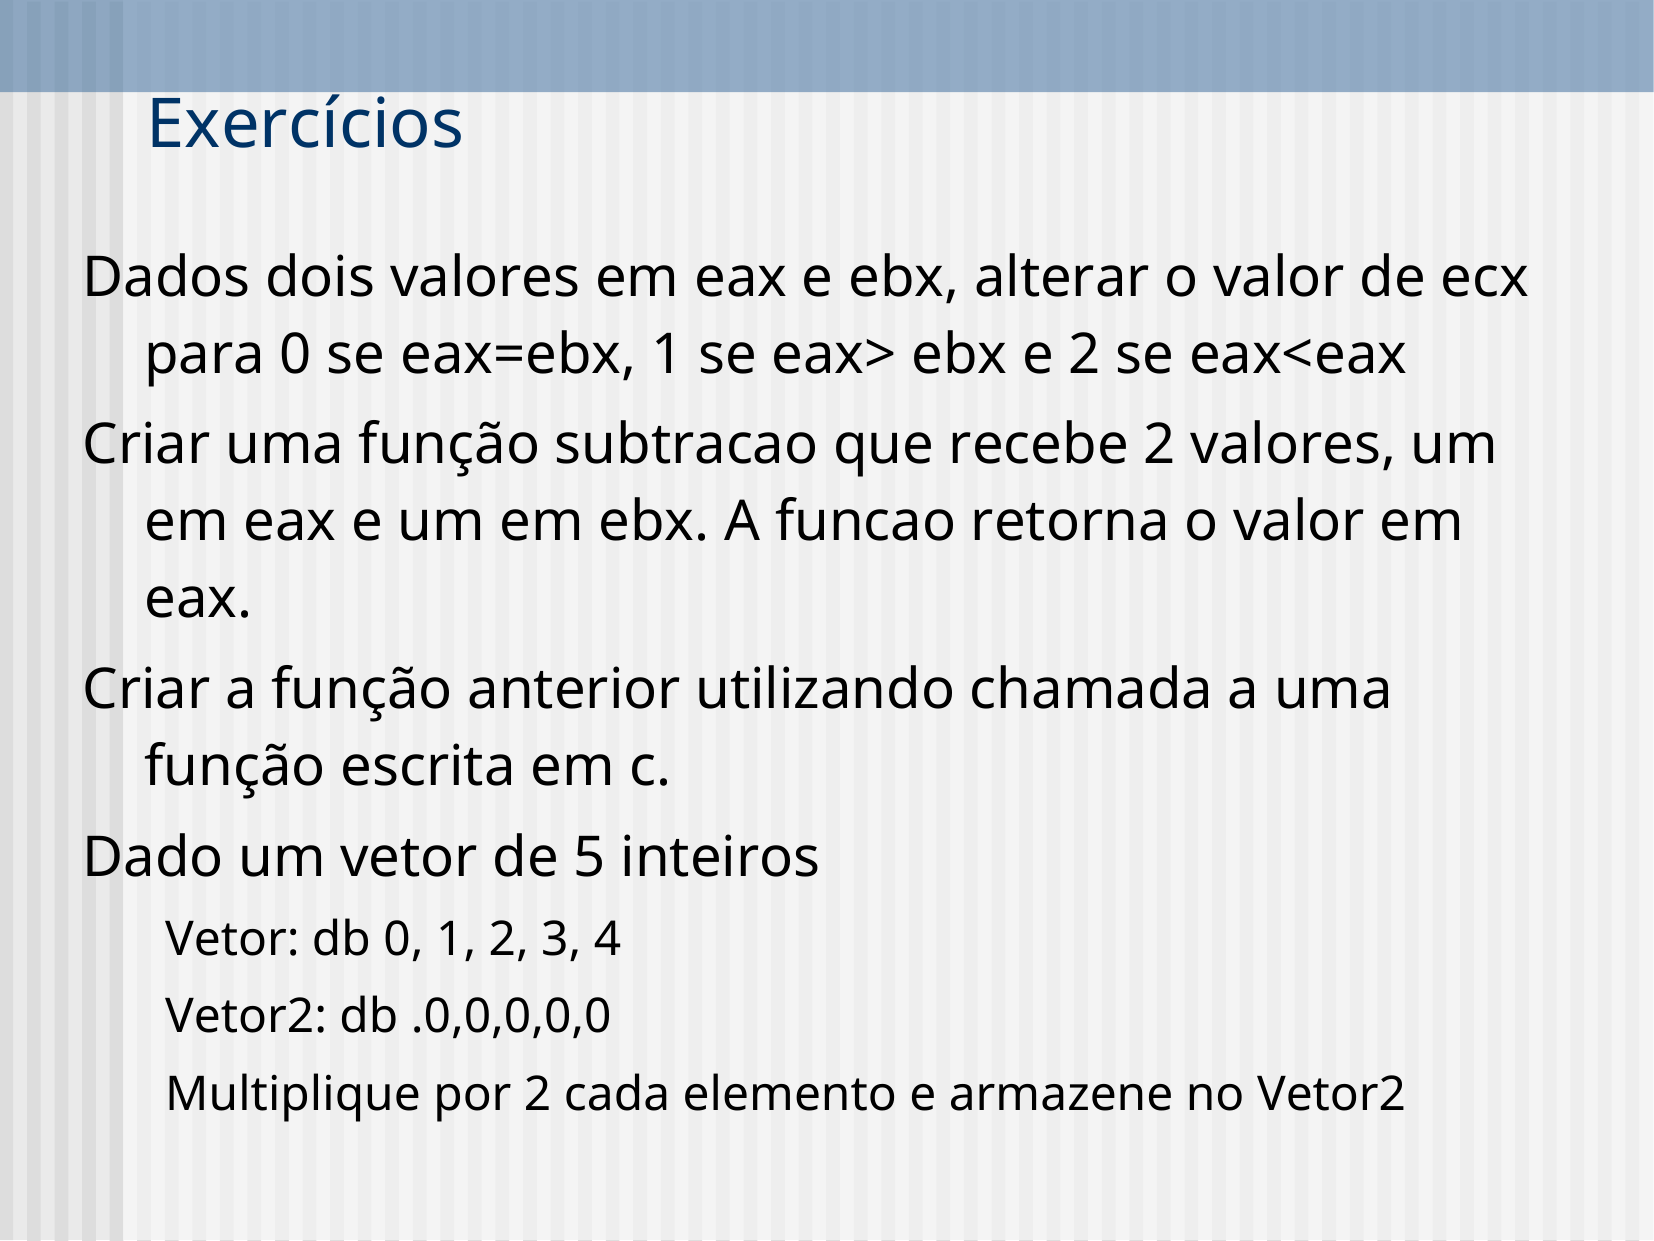

# Exercícios
Dados dois valores em eax e ebx, alterar o valor de ecx para 0 se eax=ebx, 1 se eax> ebx e 2 se eax<eax
Criar uma função subtracao que recebe 2 valores, um em eax e um em ebx. A funcao retorna o valor em eax.
Criar a função anterior utilizando chamada a uma função escrita em c.
Dado um vetor de 5 inteiros
Vetor: db 0, 1, 2, 3, 4
Vetor2: db .0,0,0,0,0
Multiplique por 2 cada elemento e armazene no Vetor2